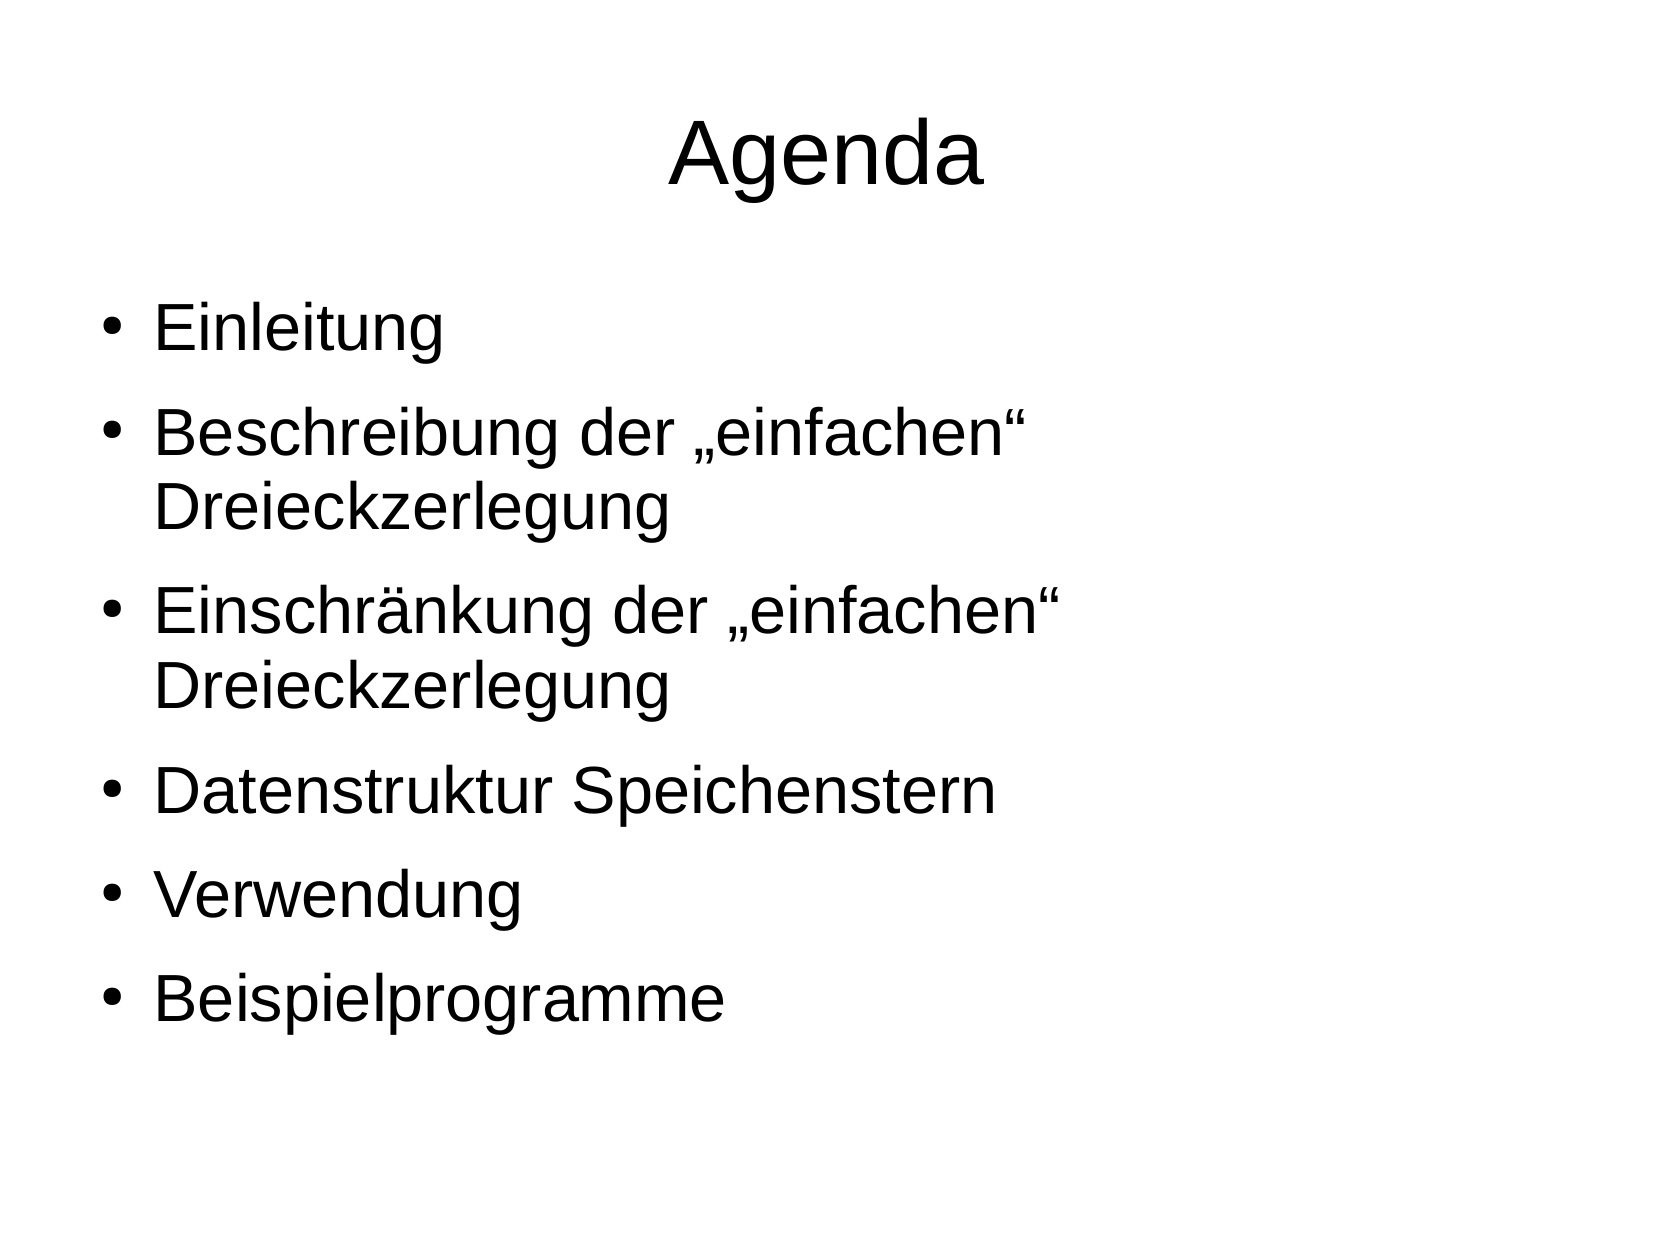

# Agenda
Einleitung
Beschreibung der „einfachen“
Dreieckzerlegung
Einschränkung der „einfachen“ Dreieckzerlegung
Datenstruktur Speichenstern
Verwendung
Beispielprogramme